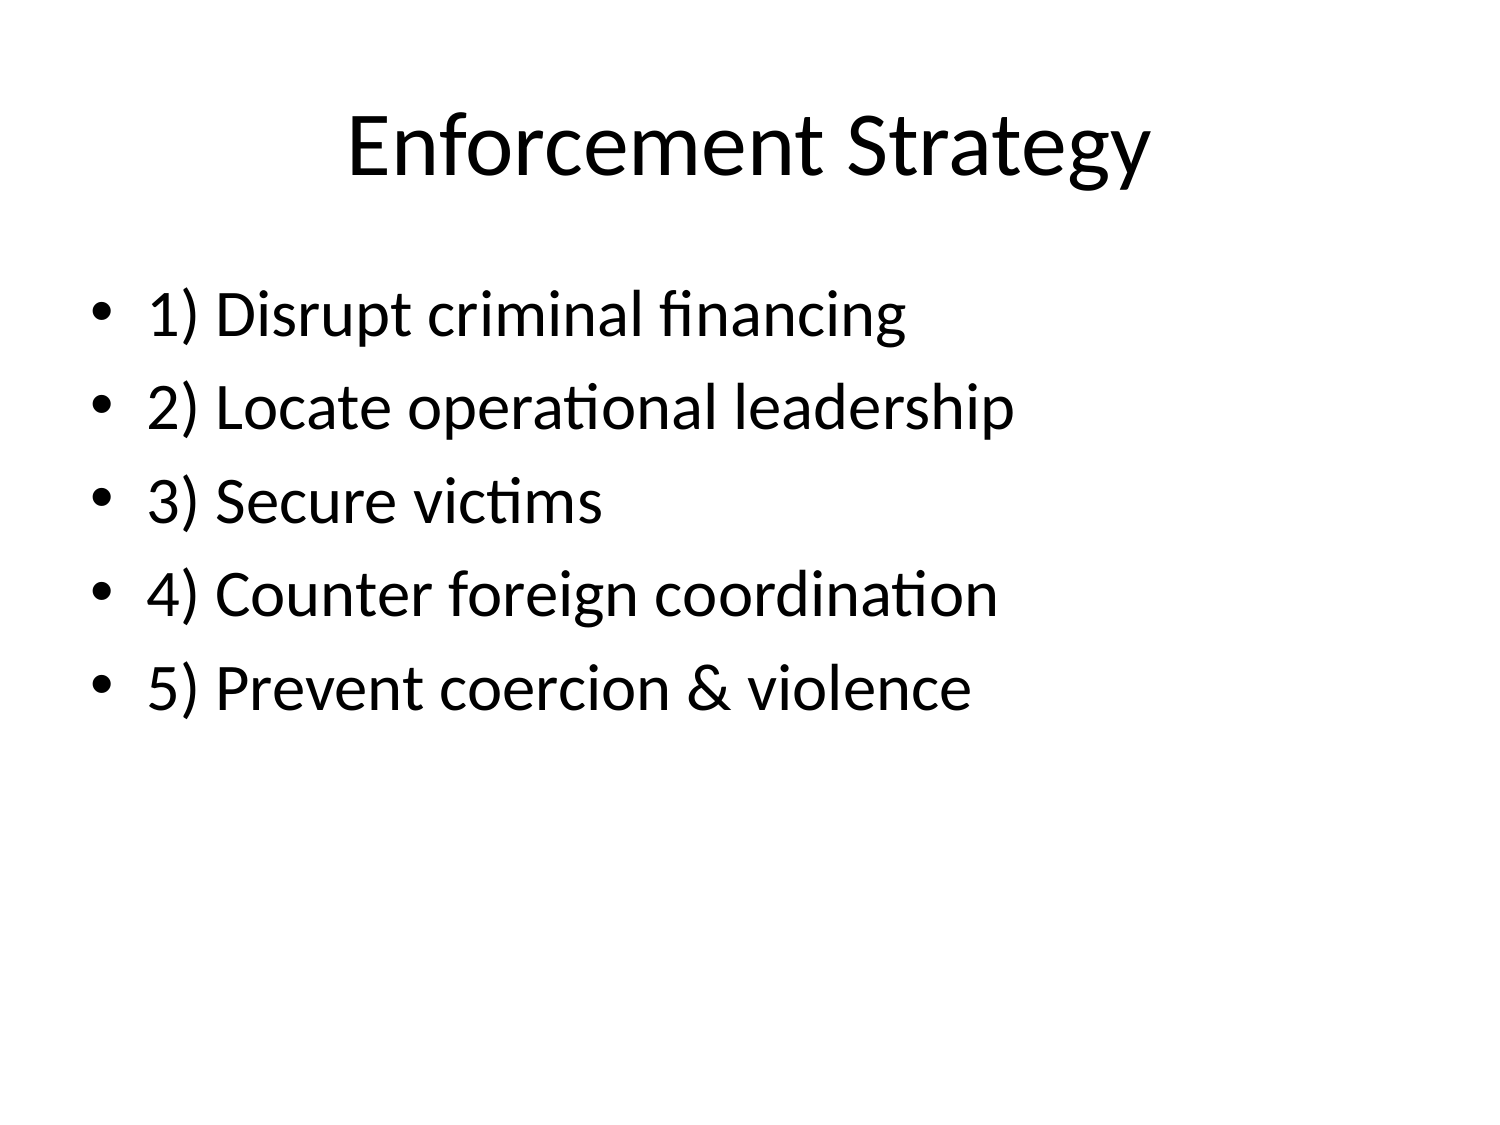

# Enforcement Strategy
1) Disrupt criminal financing
2) Locate operational leadership
3) Secure victims
4) Counter foreign coordination
5) Prevent coercion & violence